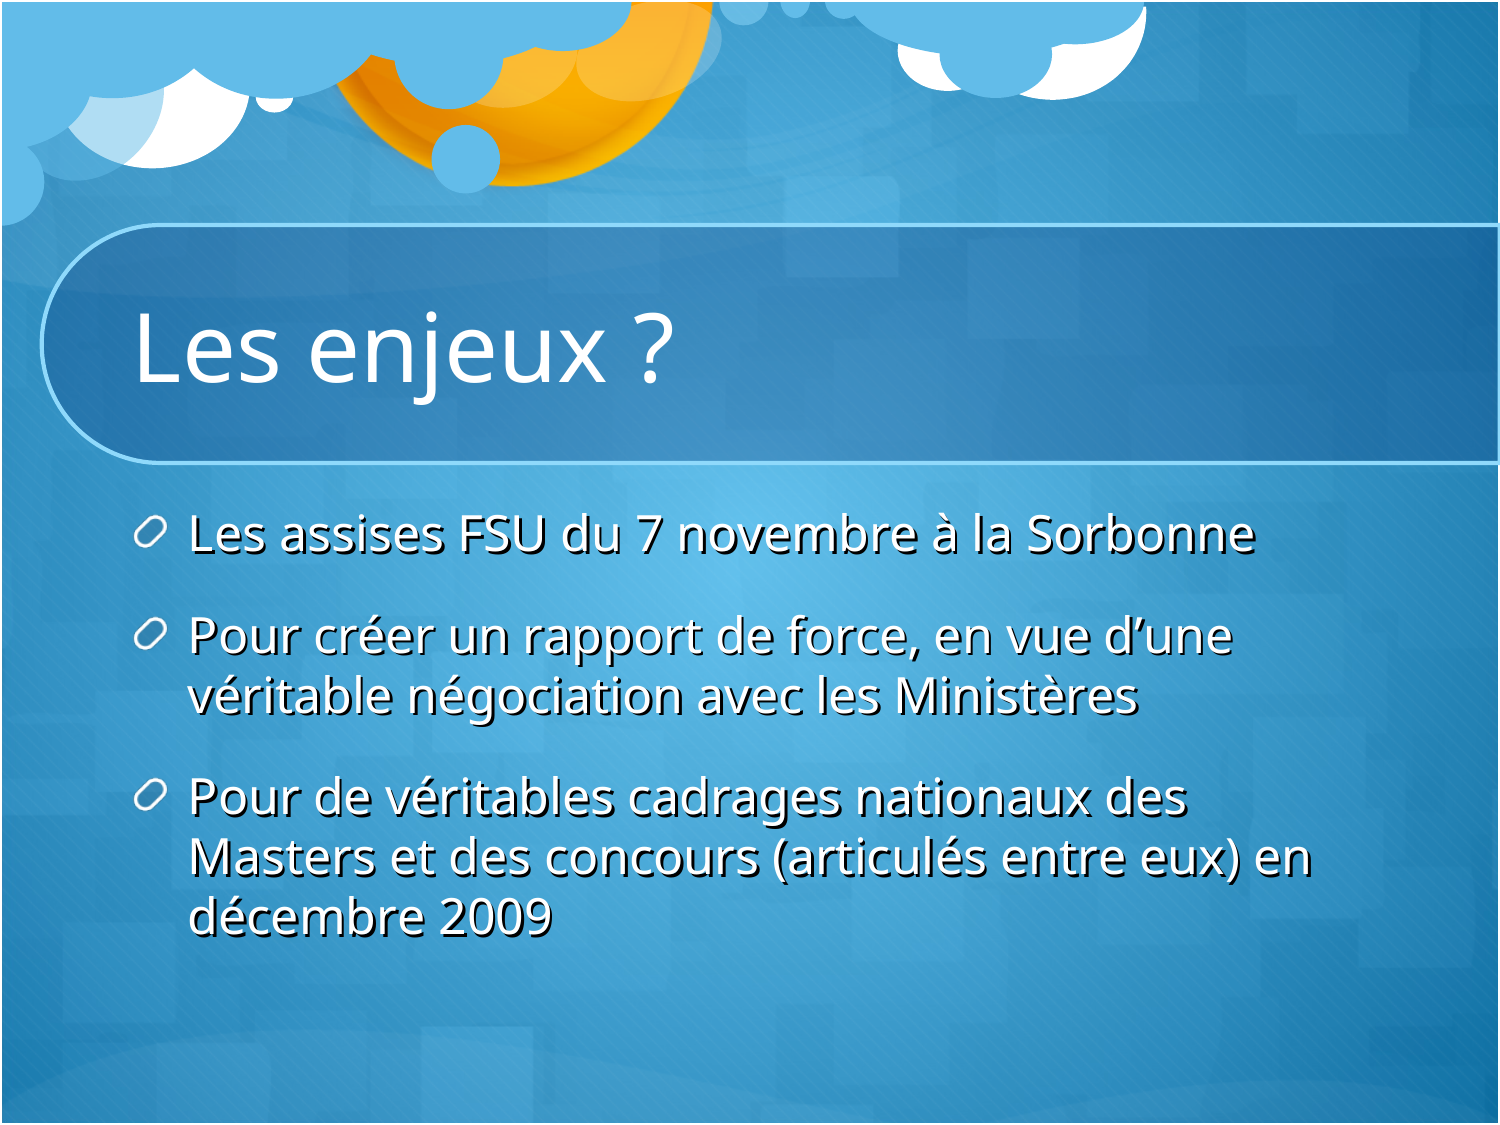

Les enjeux ?
Les assises FSU du 7 novembre à la Sorbonne
Pour créer un rapport de force, en vue d’une véritable négociation avec les Ministères
Pour de véritables cadrages nationaux des Masters et des concours (articulés entre eux) en décembre 2009